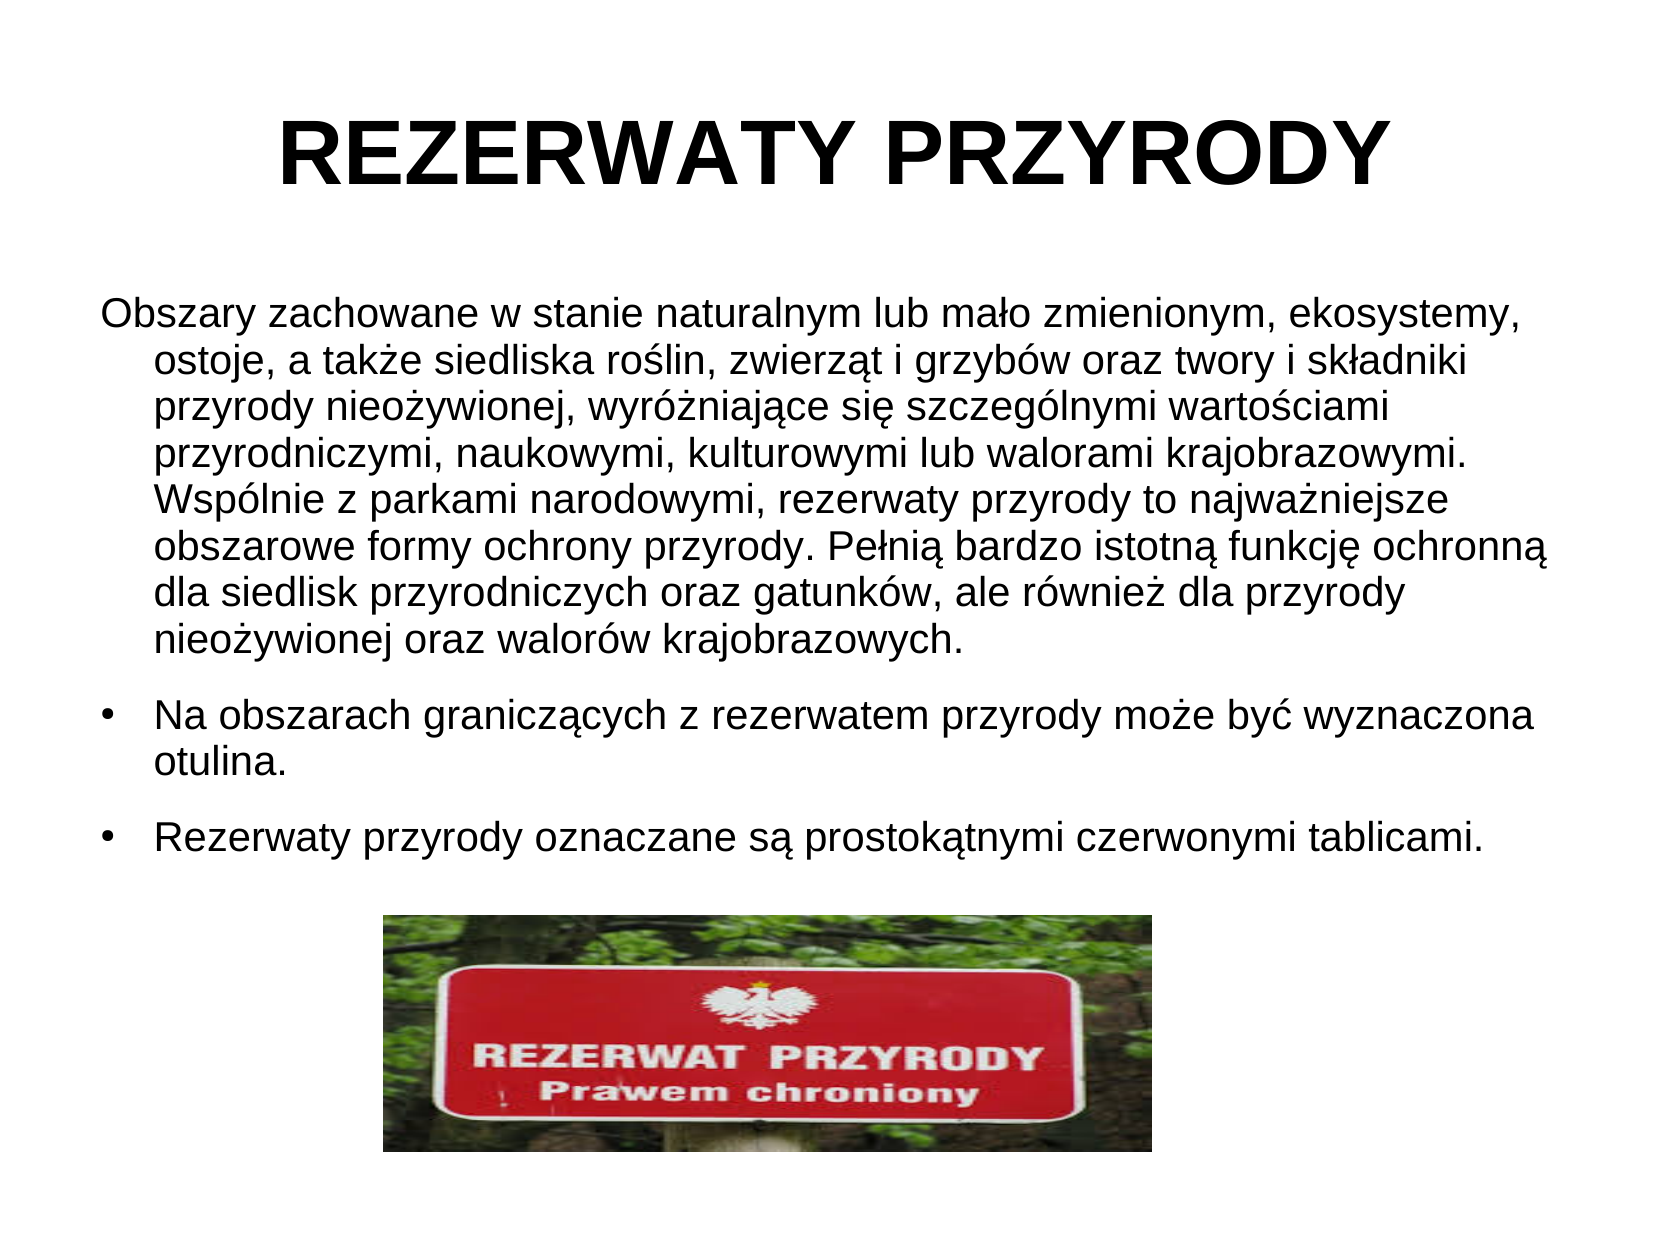

# REZERWATY PRZYRODY
Obszary zachowane w stanie naturalnym lub mało zmienionym, ekosystemy, ostoje, a także siedliska roślin, zwierząt i grzybów oraz twory i składniki przyrody nieożywionej, wyróżniające się szczególnymi wartościami przyrodniczymi, naukowymi, kulturowymi lub walorami krajobrazowymi. Wspólnie z parkami narodowymi, rezerwaty przyrody to najważniejsze obszarowe formy ochrony przyrody. Pełnią bardzo istotną funkcję ochronną dla siedlisk przyrodniczych oraz gatunków, ale również dla przyrody nieożywionej oraz walorów krajobrazowych.
Na obszarach graniczących z rezerwatem przyrody może być wyznaczona otulina.
Rezerwaty przyrody oznaczane są prostokątnymi czerwonymi tablicami.